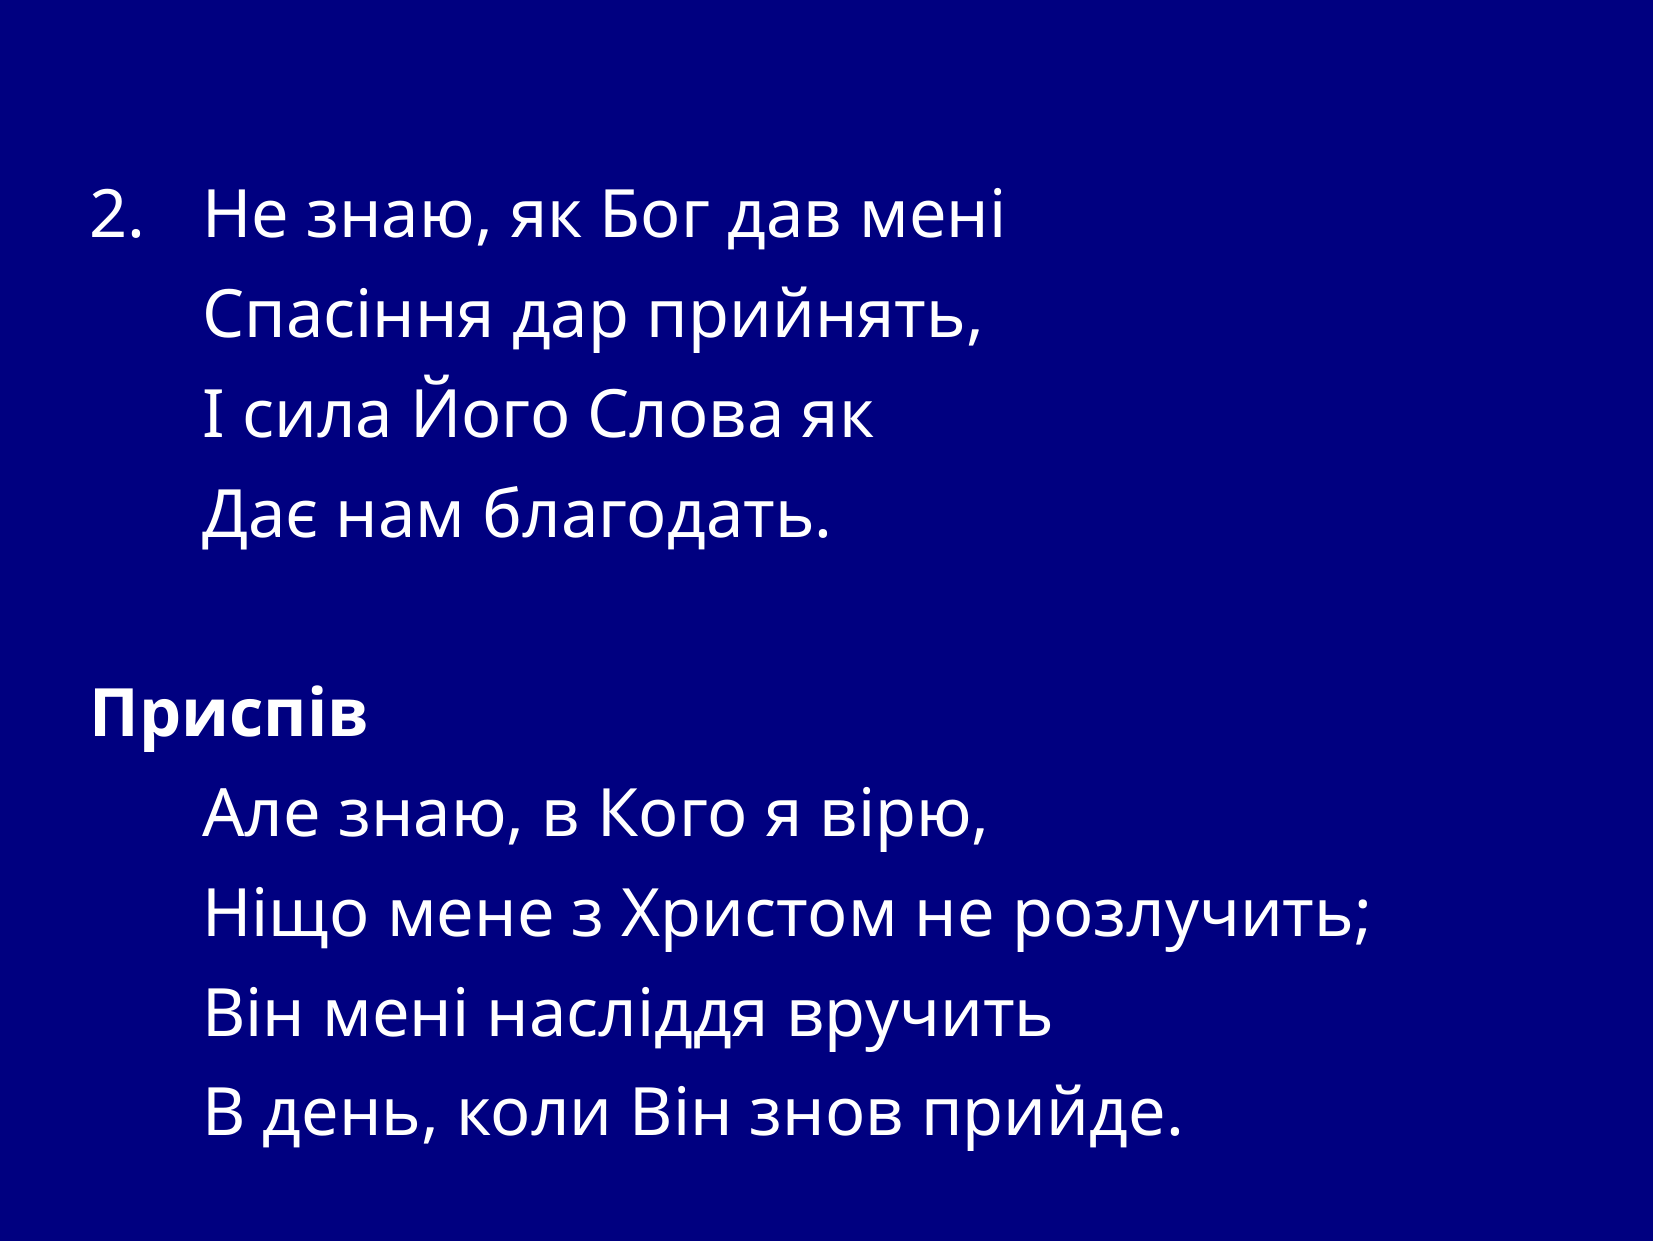

2.	Не знаю, як Бог дав мені
	Спасіння дар прийнять,
	І сила Його Слова як
	Дає нам благодать.
Приспів
	Але знаю, в Кого я вірю,
	Ніщо мене з Христом не розлучить;
	Він мені насліддя вручить
	В день, коли Він знов прийде.